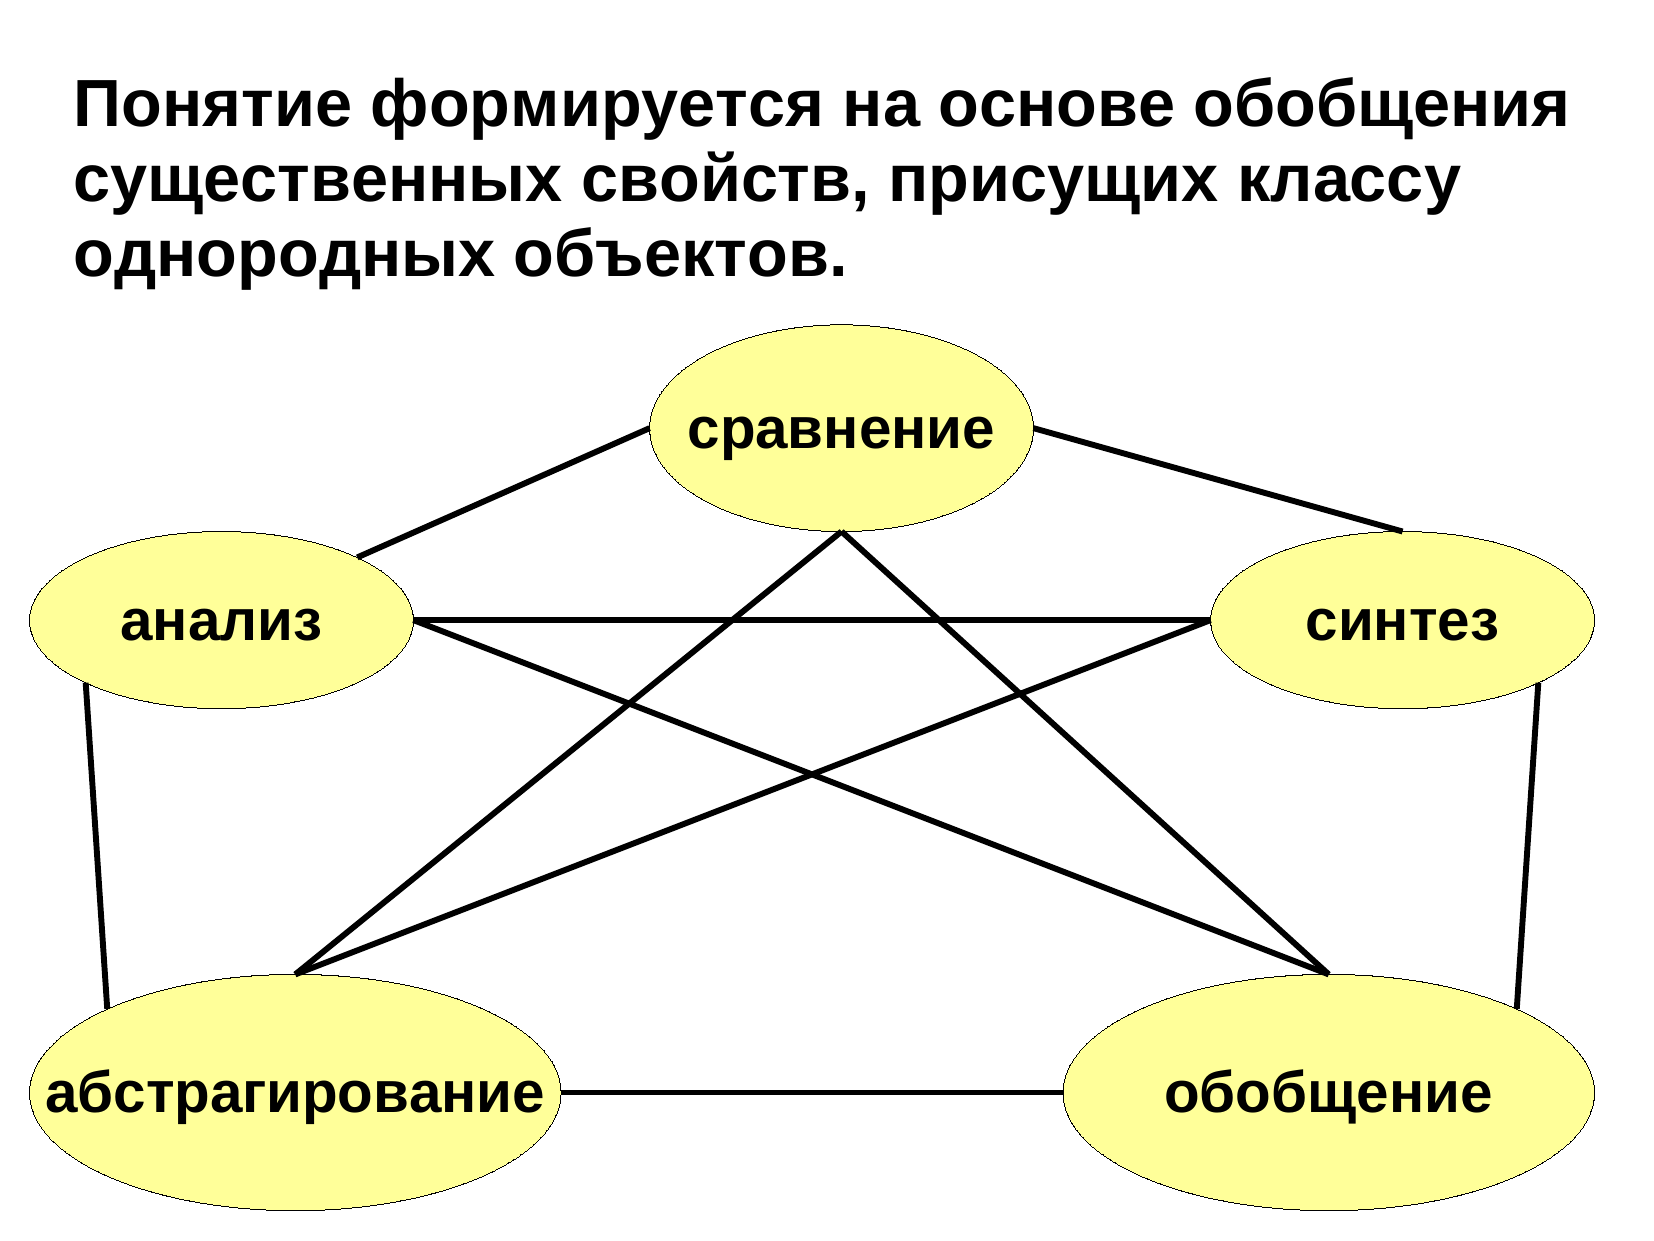

Понятие формируется на основе обобщения существенных свойств, присущих классу однородных объектов.
сравнение
анализ
синтез
абстрагирование
обобщение